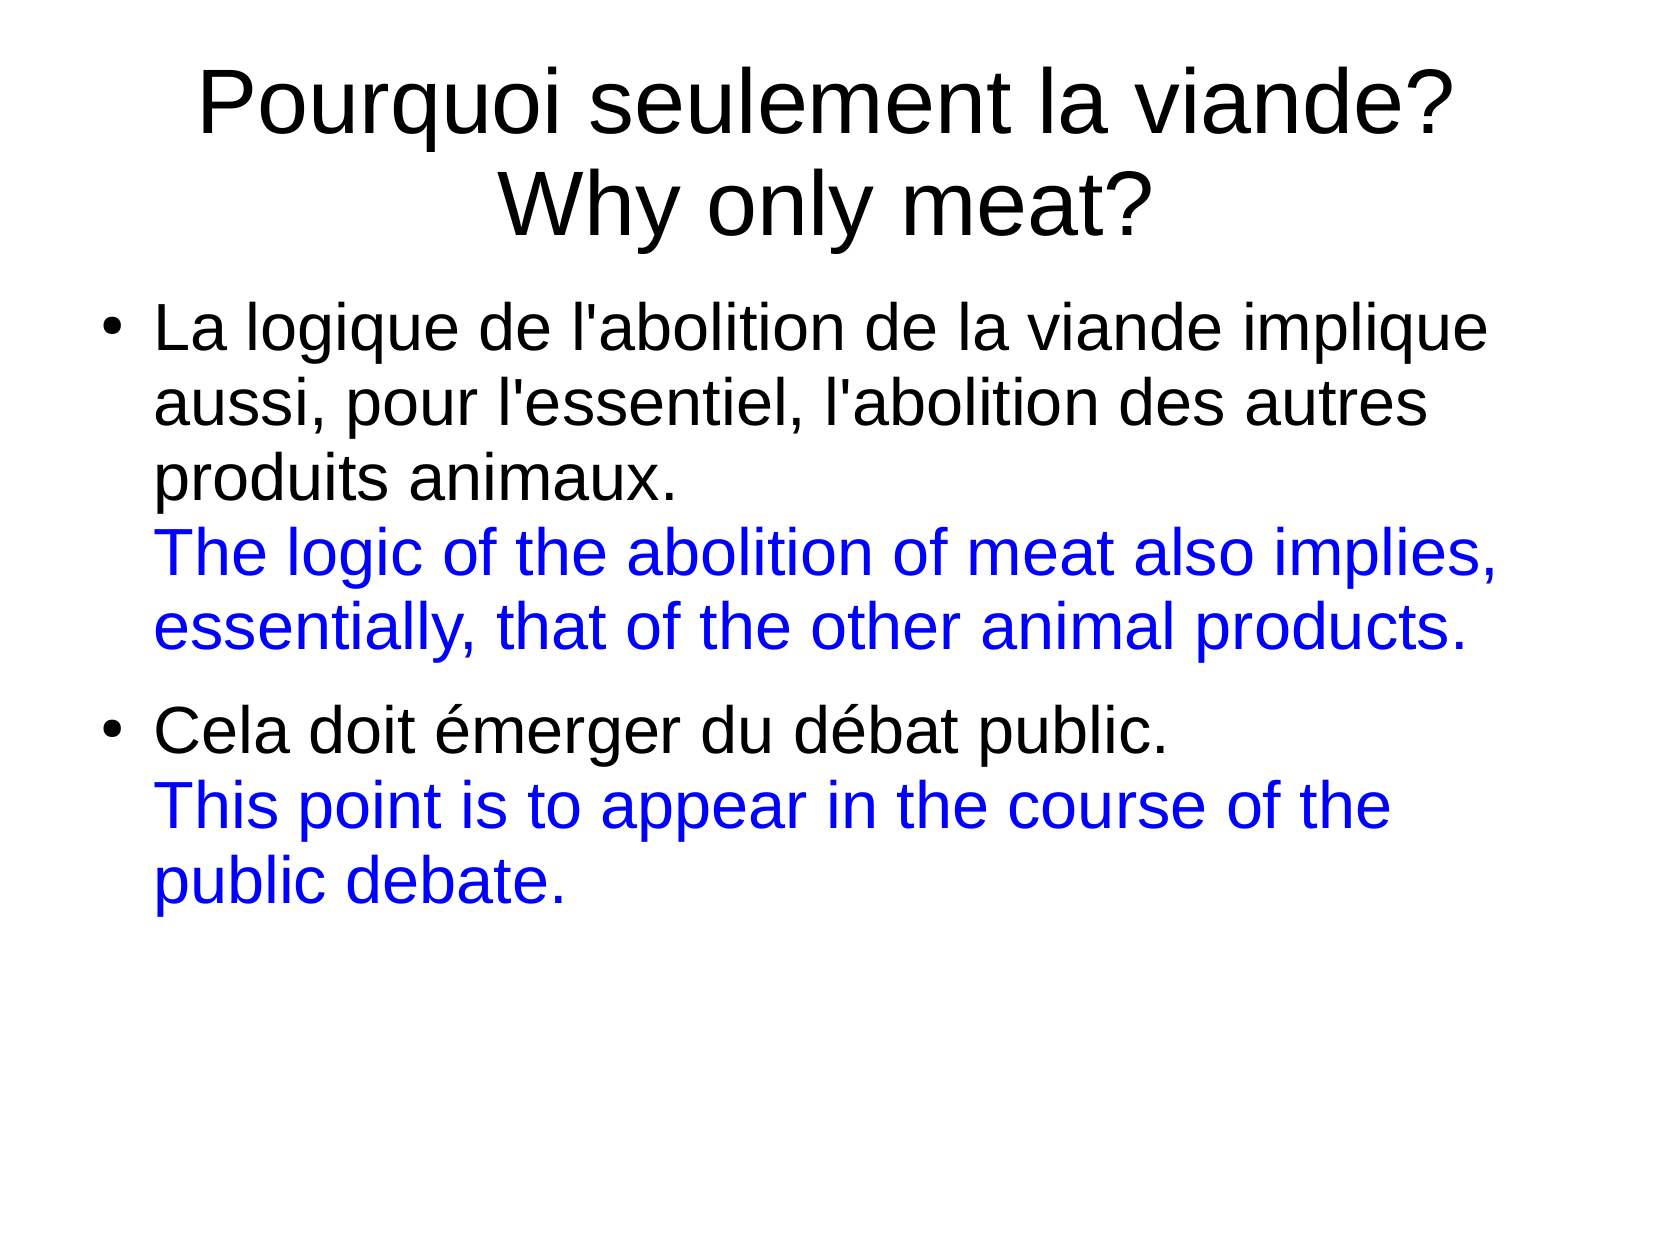

# Pourquoi seulement la viande? Why only meat?
La logique de l'abolition de la viande implique aussi, pour l'essentiel, l'abolition des autres produits animaux.
The logic of the abolition of meat also implies, essentially, that of the other animal products.
Cela doit émerger du débat public.
This point is to appear in the course of the public debate.